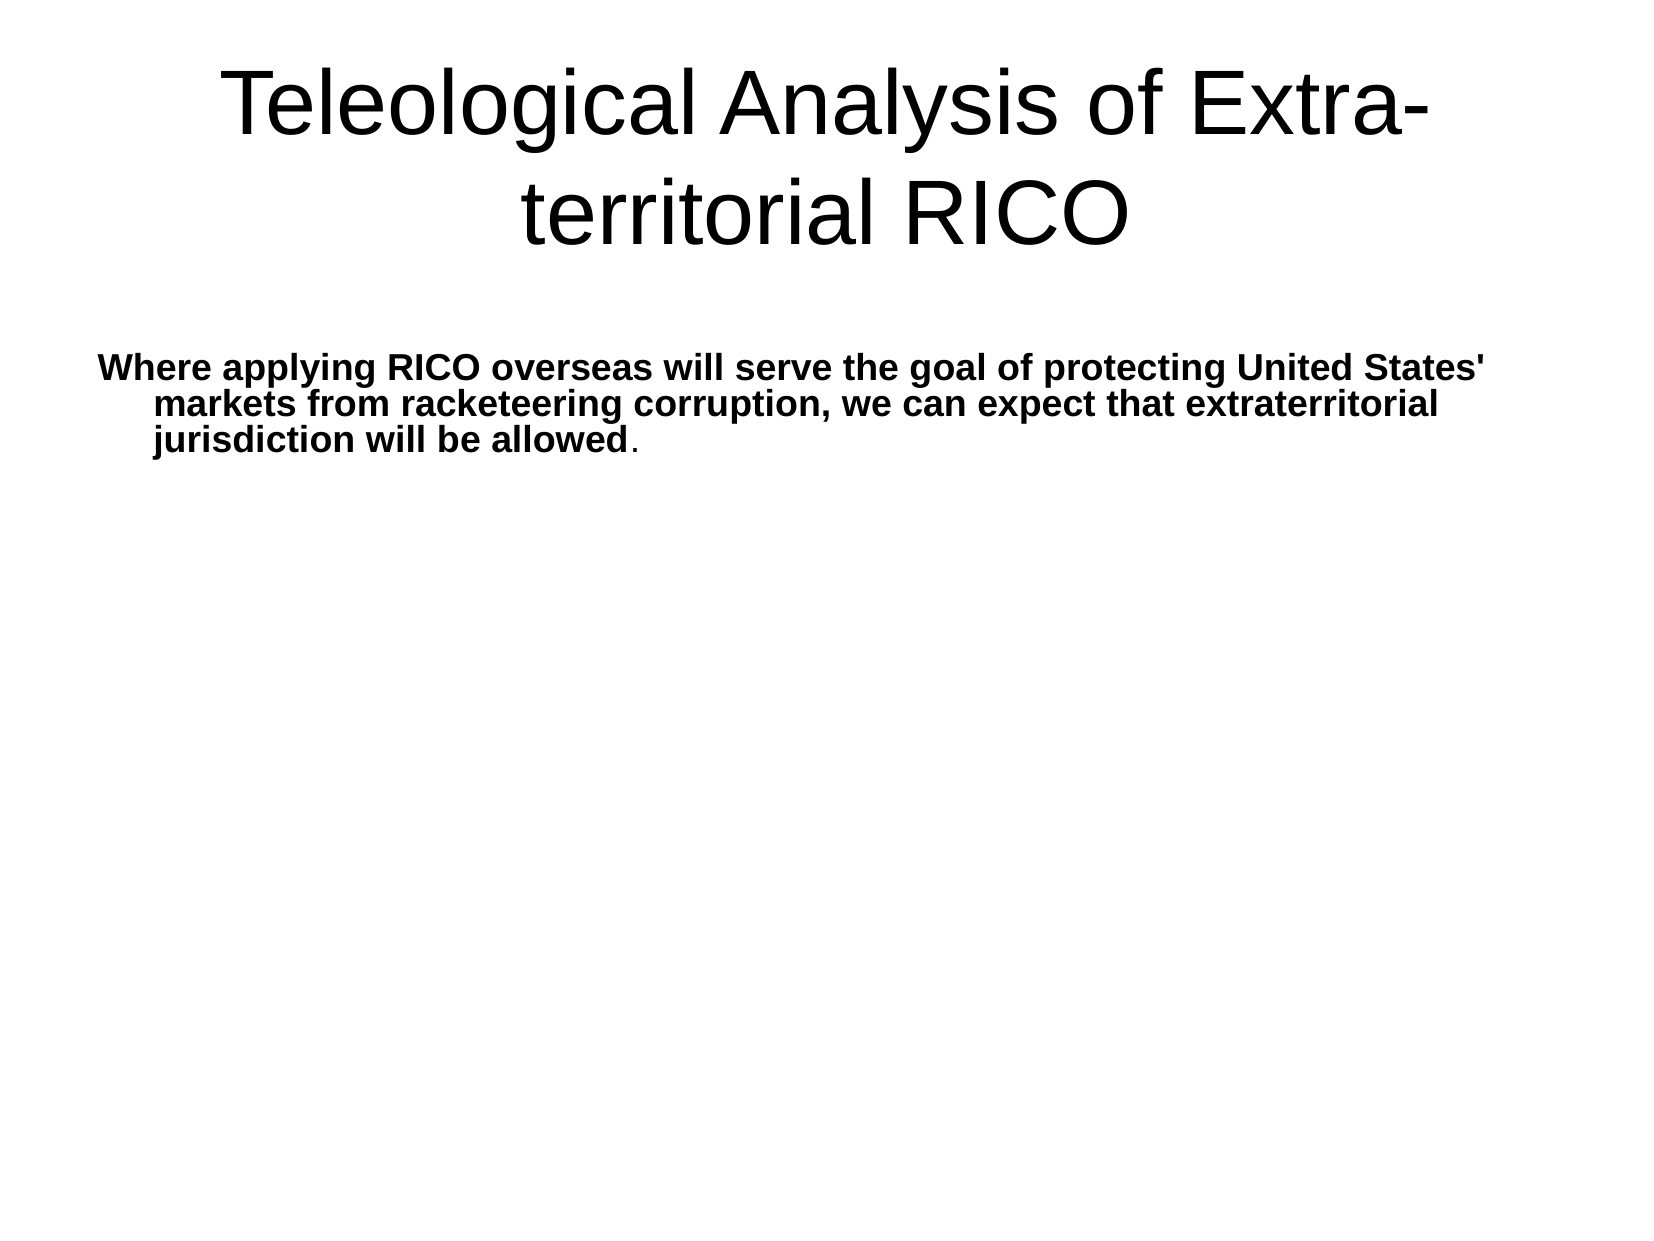

# Teleological Analysis of Extra-territorial RICO
Where applying RICO overseas will serve the goal of protecting United States' markets from racketeering corruption, we can expect that extraterritorial jurisdiction will be allowed.